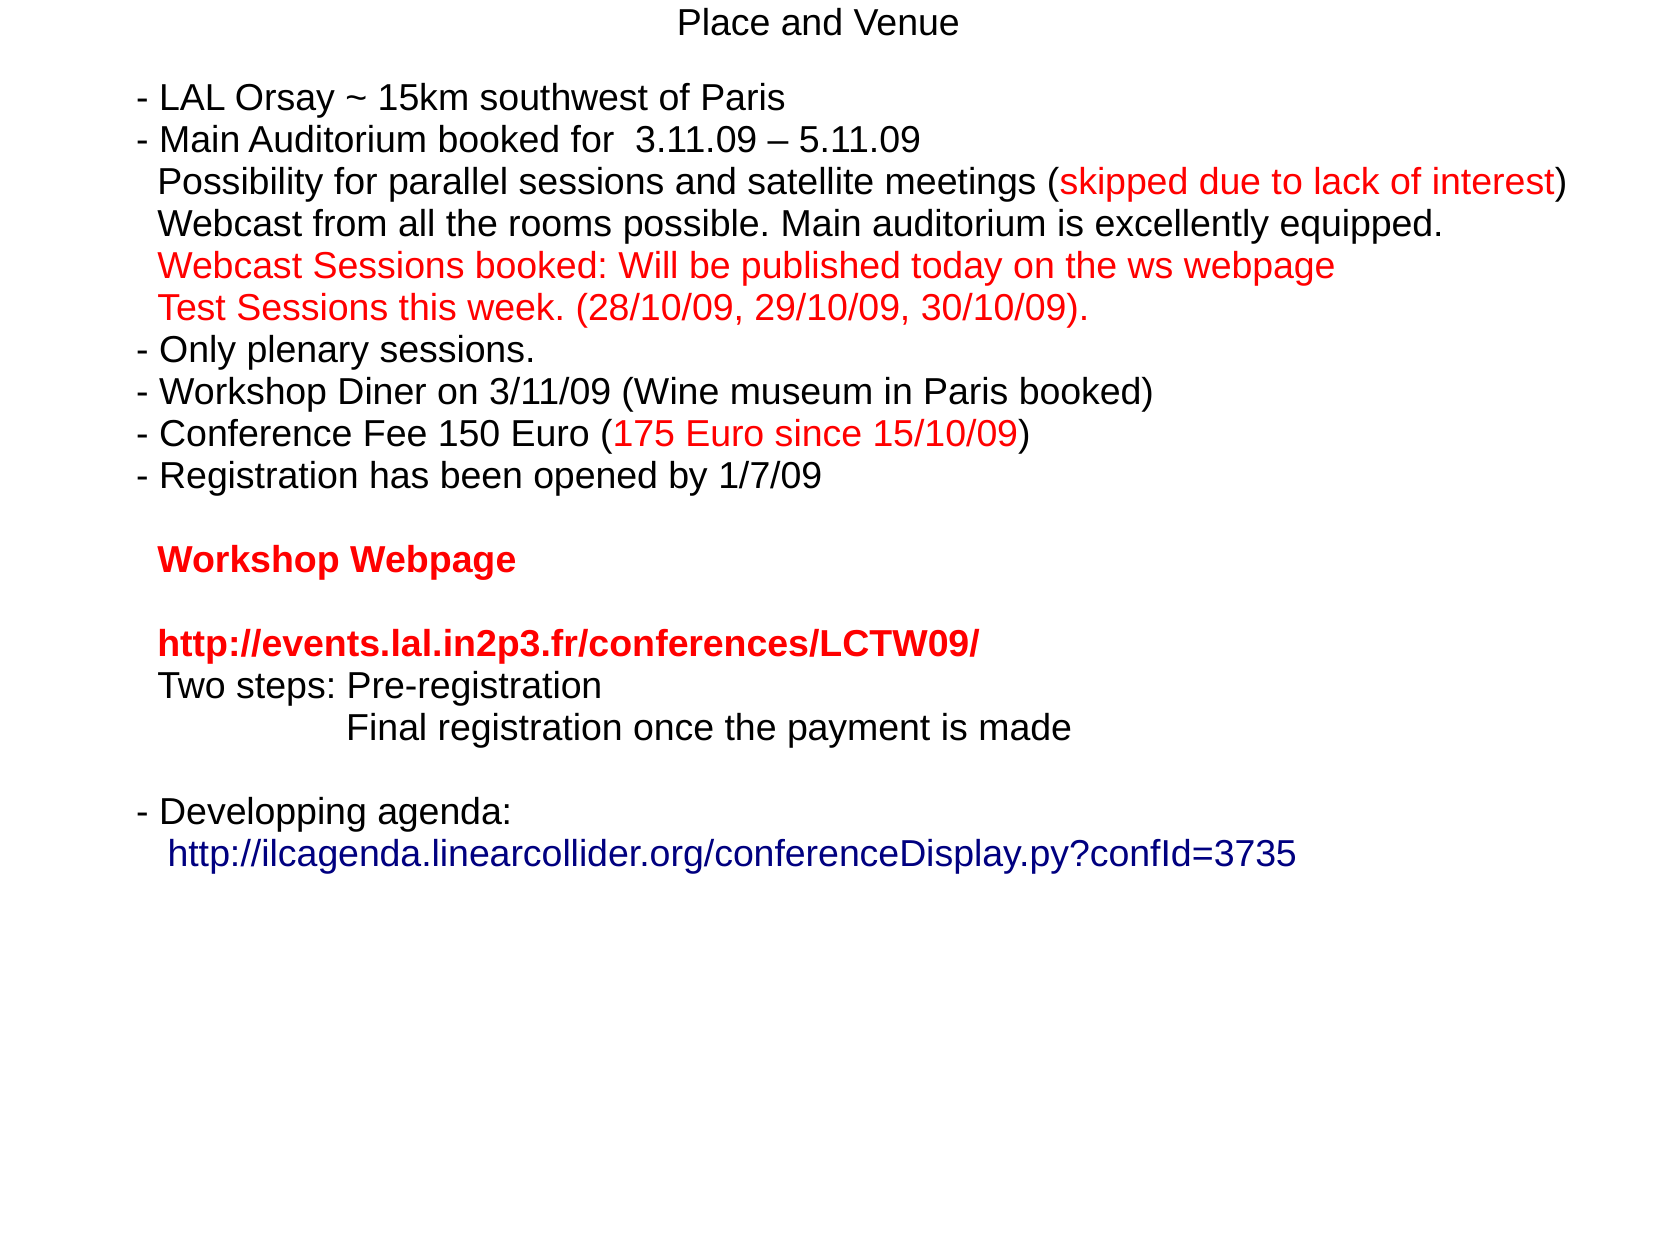

Place and Venue
- LAL Orsay ~ 15km southwest of Paris
- Main Auditorium booked for 3.11.09 – 5.11.09
 Possibility for parallel sessions and satellite meetings (skipped due to lack of interest)
 Webcast from all the rooms possible. Main auditorium is excellently equipped.
 Webcast Sessions booked: Will be published today on the ws webpage
 Test Sessions this week. (28/10/09, 29/10/09, 30/10/09).
- Only plenary sessions.
- Workshop Diner on 3/11/09 (Wine museum in Paris booked)
- Conference Fee 150 Euro (175 Euro since 15/10/09)
- Registration has been opened by 1/7/09
 Workshop Webpage
 http://events.lal.in2p3.fr/conferences/LCTW09/
 Two steps: Pre-registration
 Final registration once the payment is made
- Developping agenda:
 http://ilcagenda.linearcollider.org/conferenceDisplay.py?confId=3735